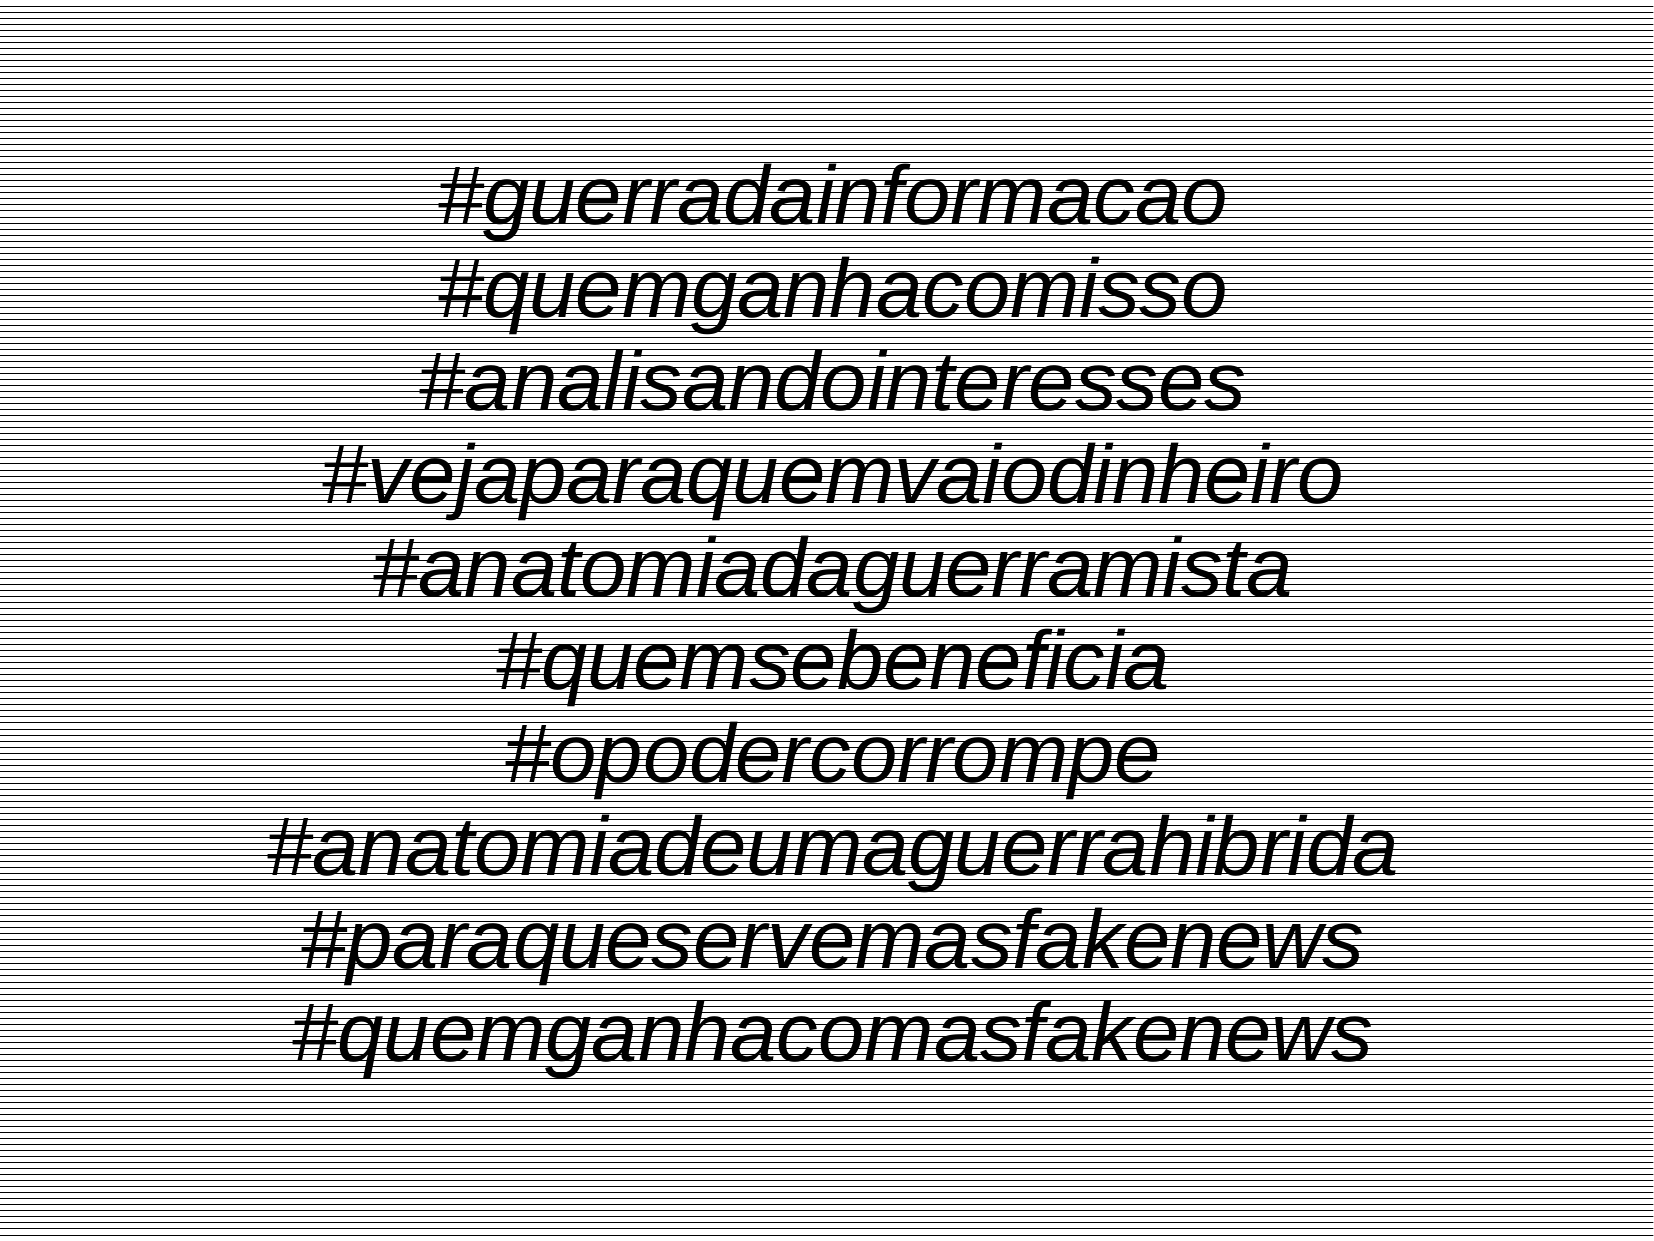

# #guerradainformacao #quemganhacomisso #analisandointeresses #vejaparaquemvaiodinheiro #anatomiadaguerramista #quemsebeneficia #opodercorrompe #anatomiadeumaguerrahibrida #paraqueservemasfakenews #quemganhacomasfakenews